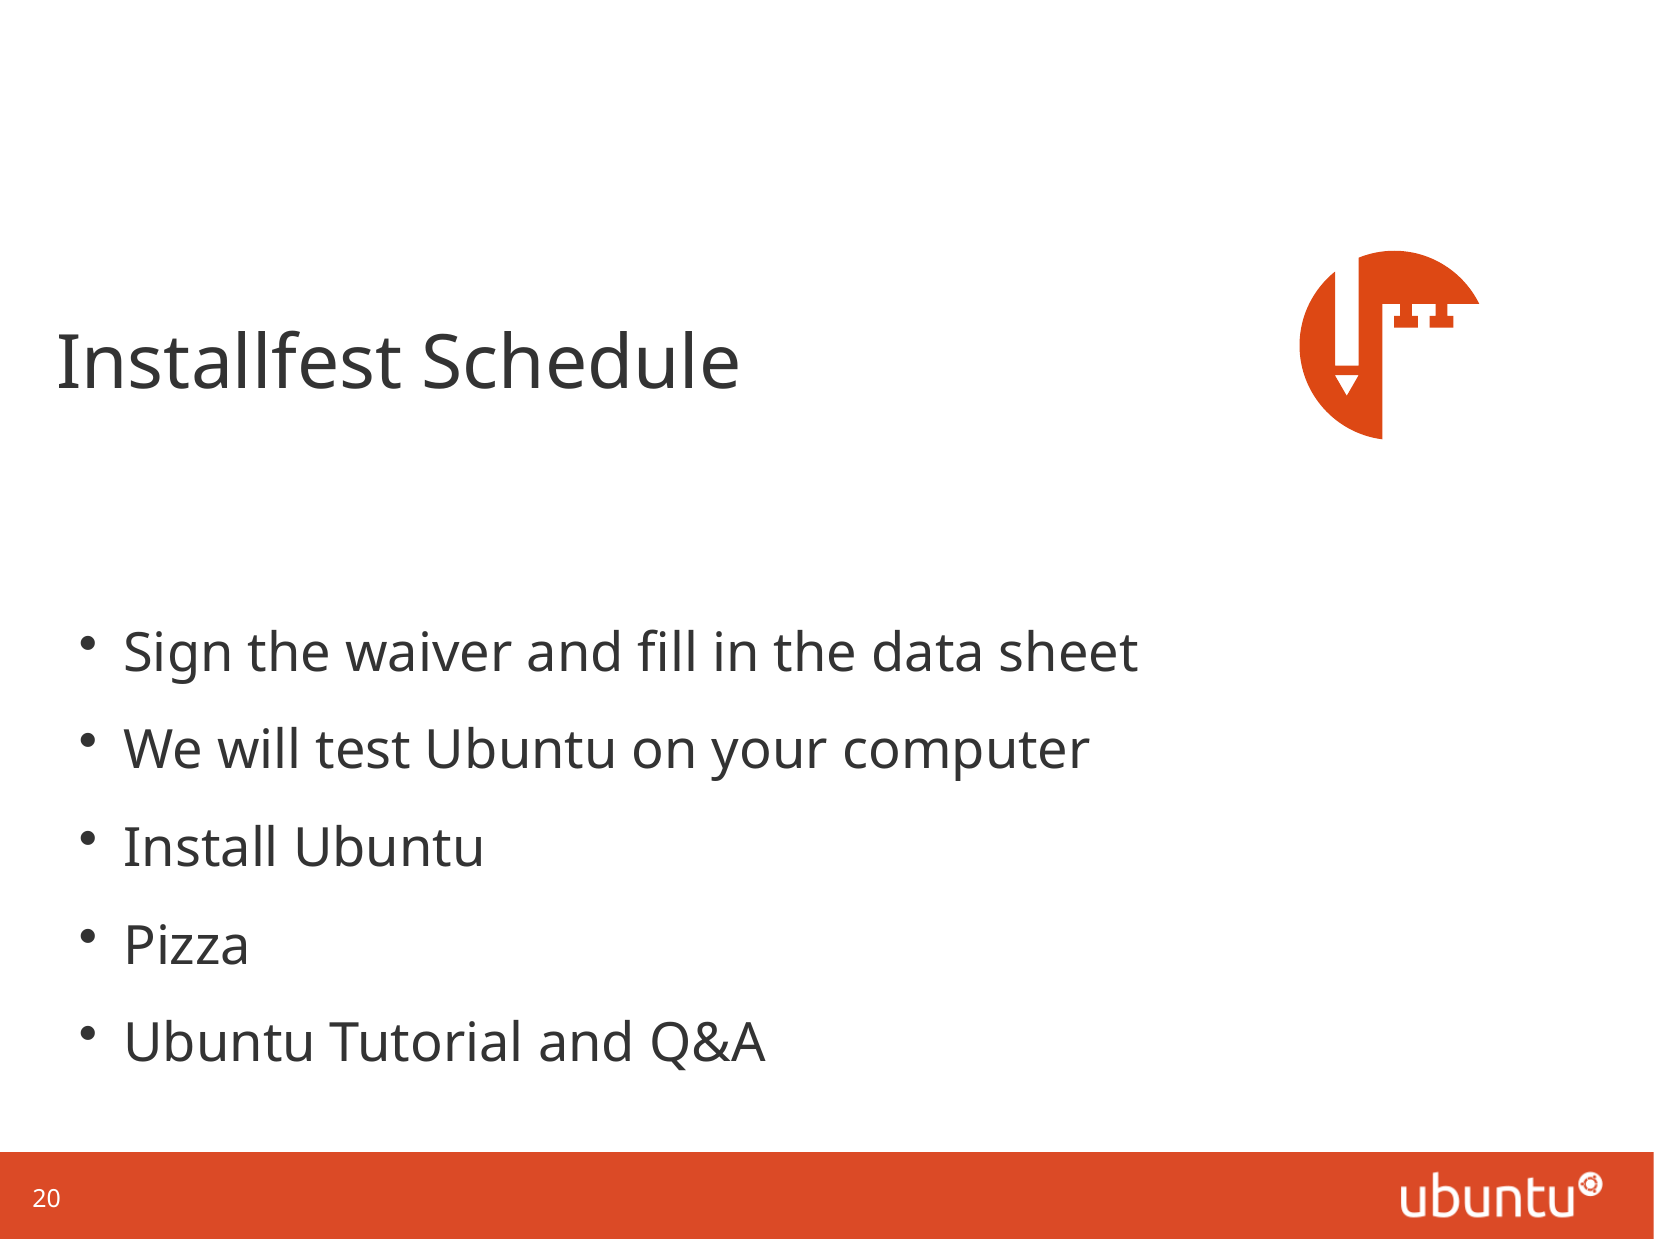

# Installfest Schedule
Sign the waiver and fill in the data sheet
We will test Ubuntu on your computer
Install Ubuntu
Pizza
Ubuntu Tutorial and Q&A